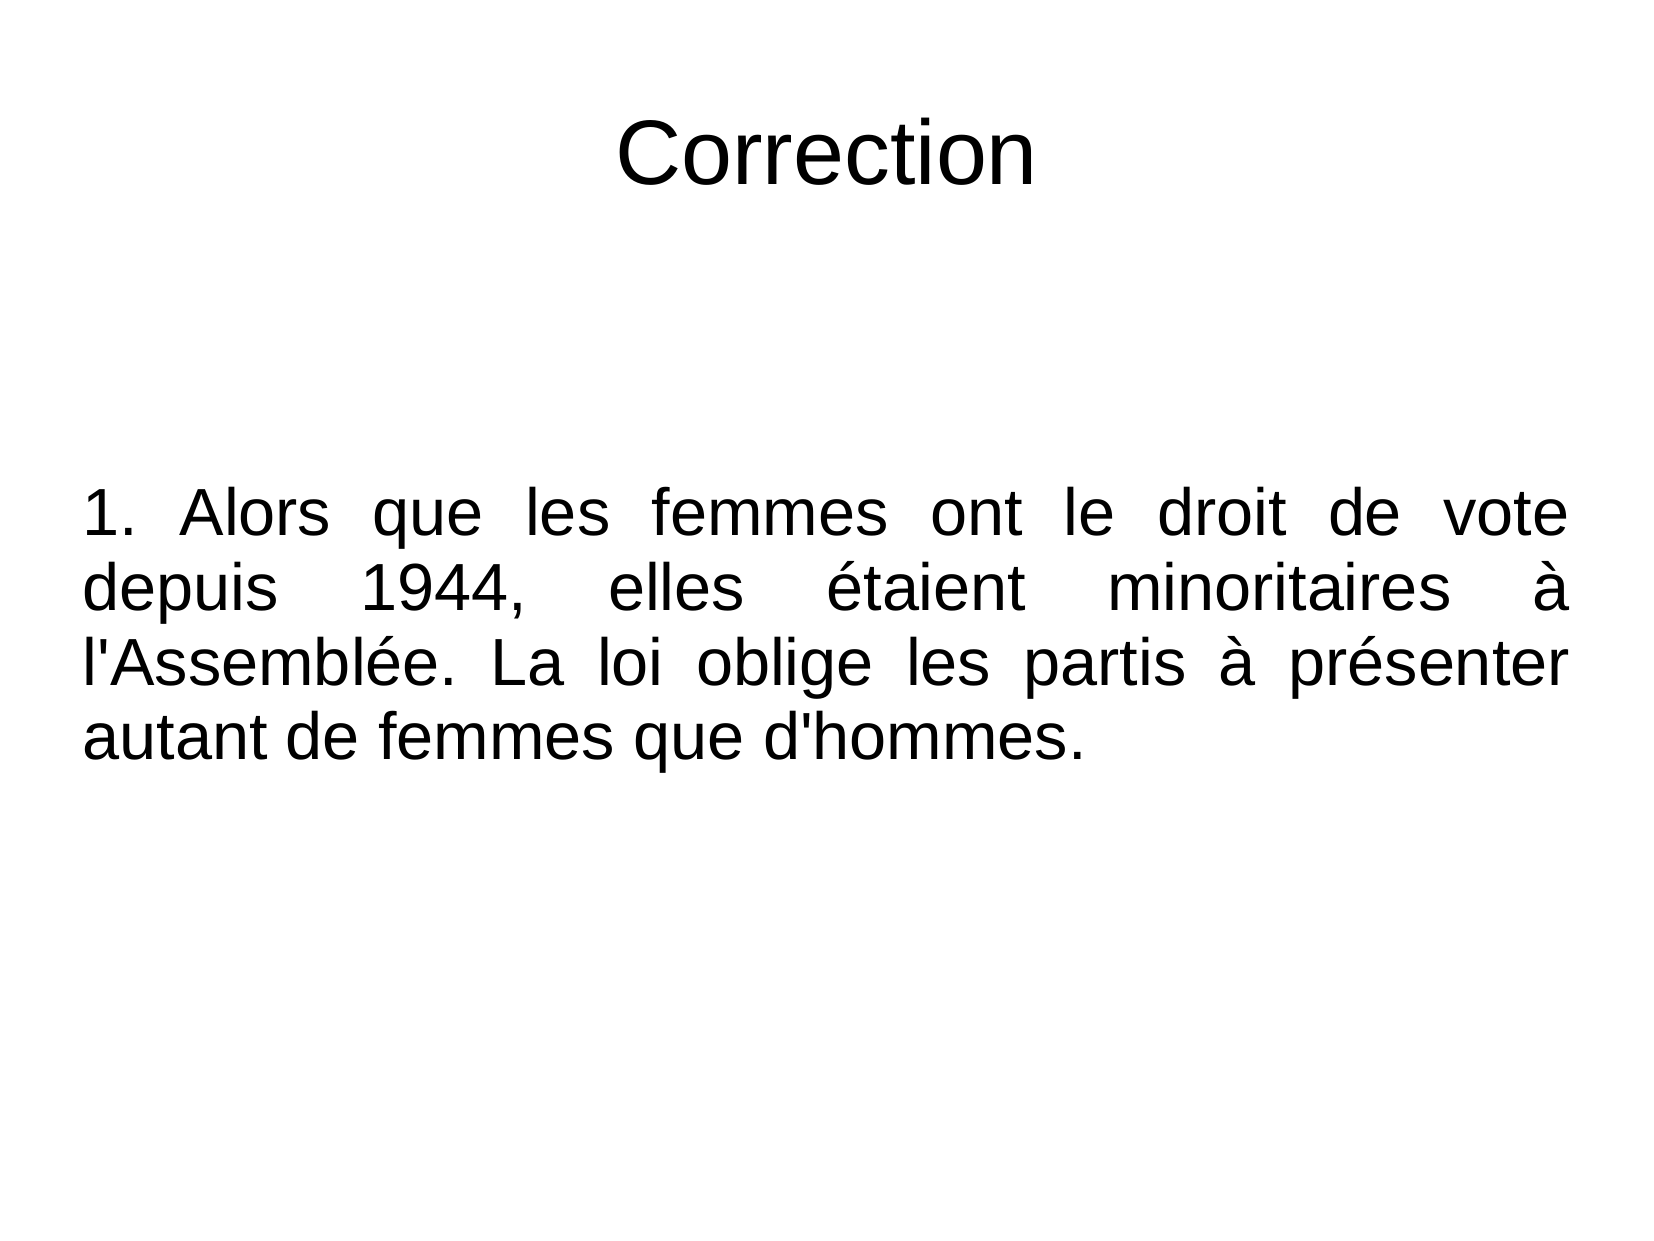

# Correction
1. Alors que les femmes ont le droit de vote depuis 1944, elles étaient minoritaires à l'Assemblée. La loi oblige les partis à présenter autant de femmes que d'hommes.